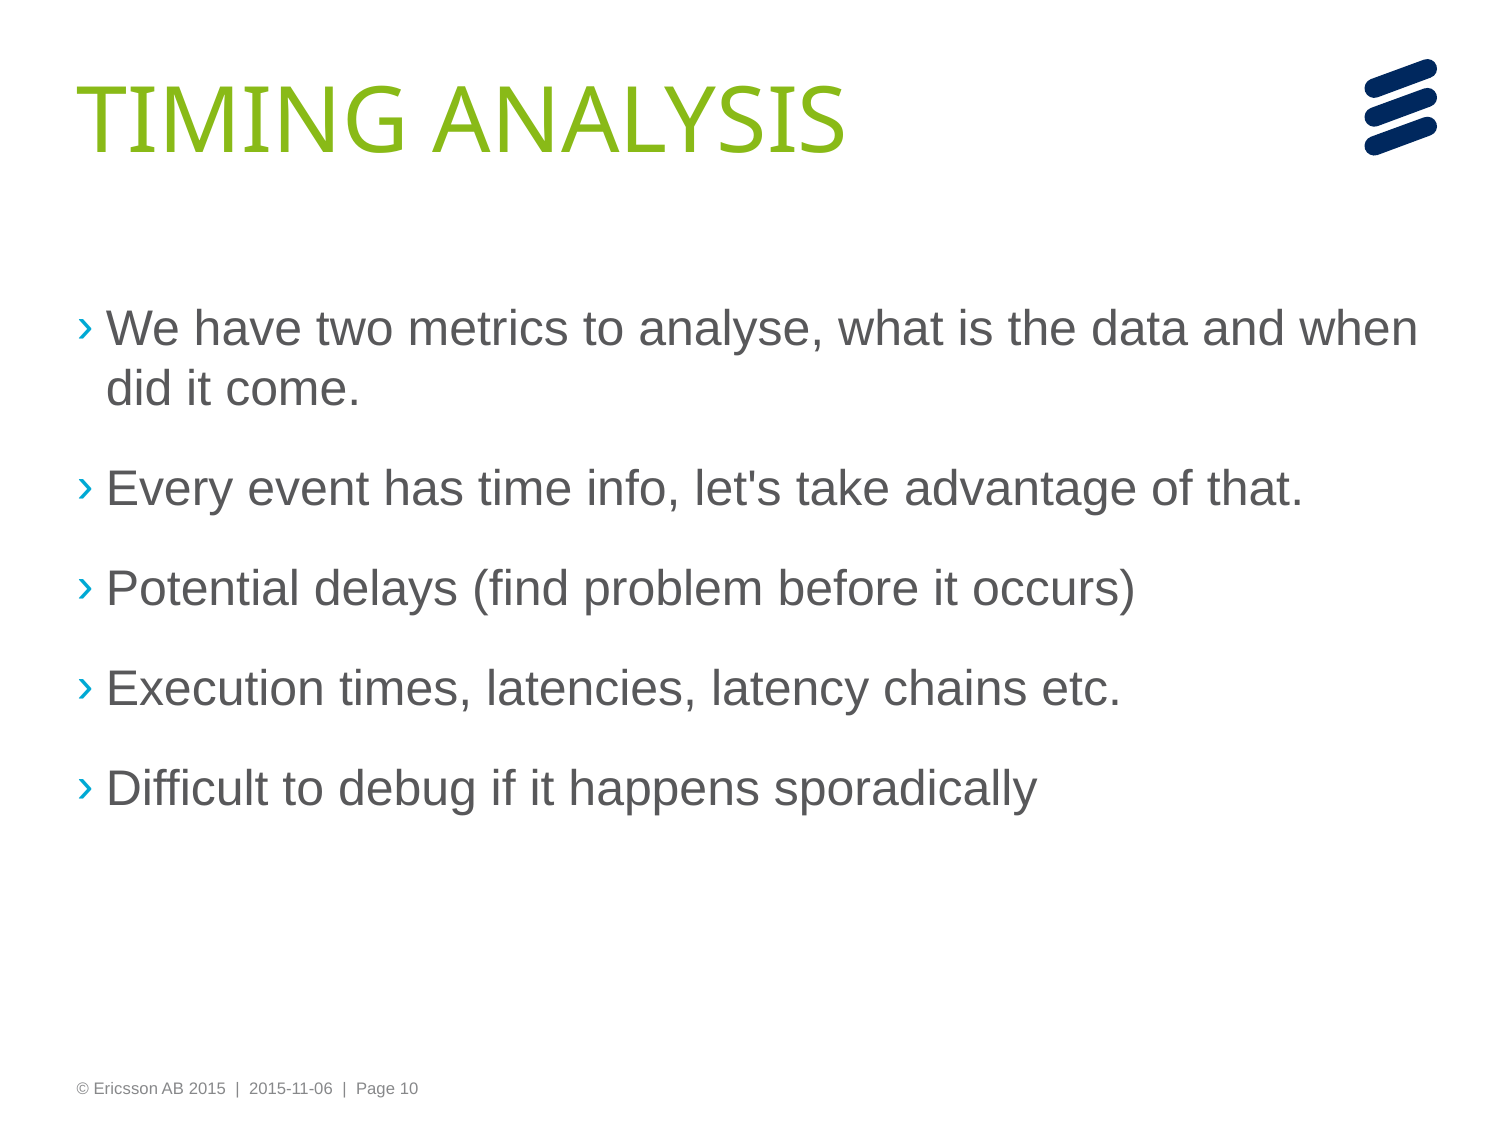

TIMING ANALYSIS
# We have two metrics to analyse, what is the data and when did it come.
Every event has time info, let's take advantage of that.
Potential delays (find problem before it occurs)
Execution times, latencies, latency chains etc.
Difficult to debug if it happens sporadically